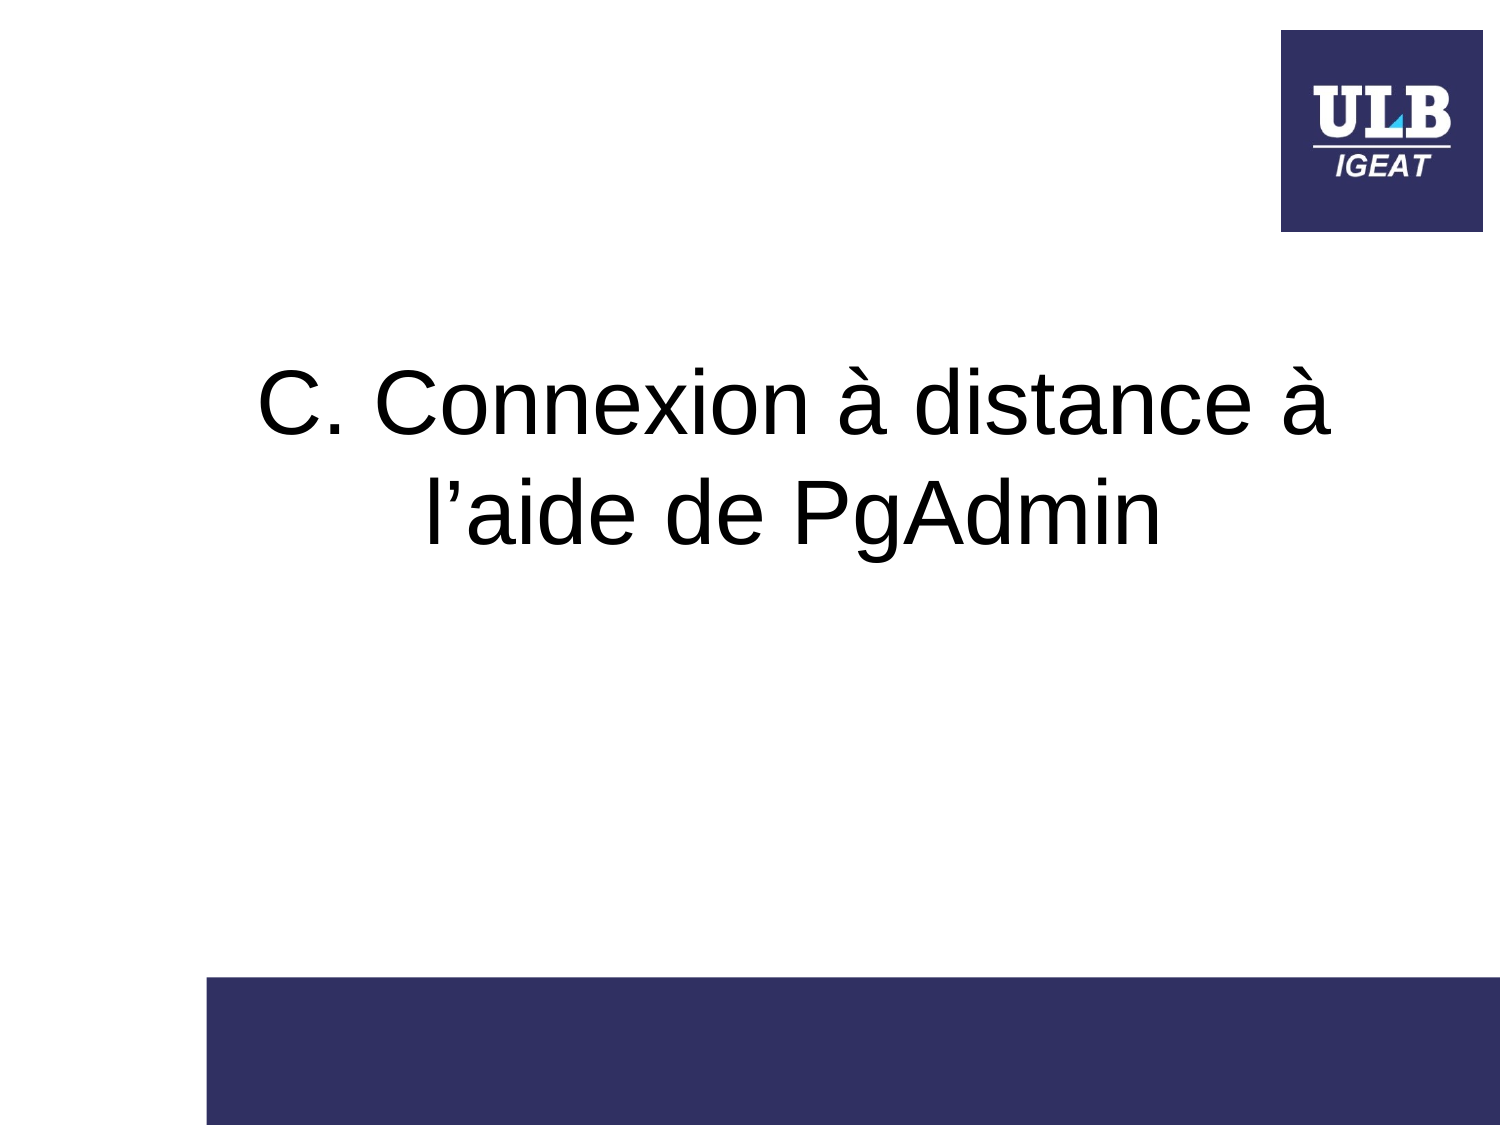

C. Connexion à distance à l’aide de PgAdmin